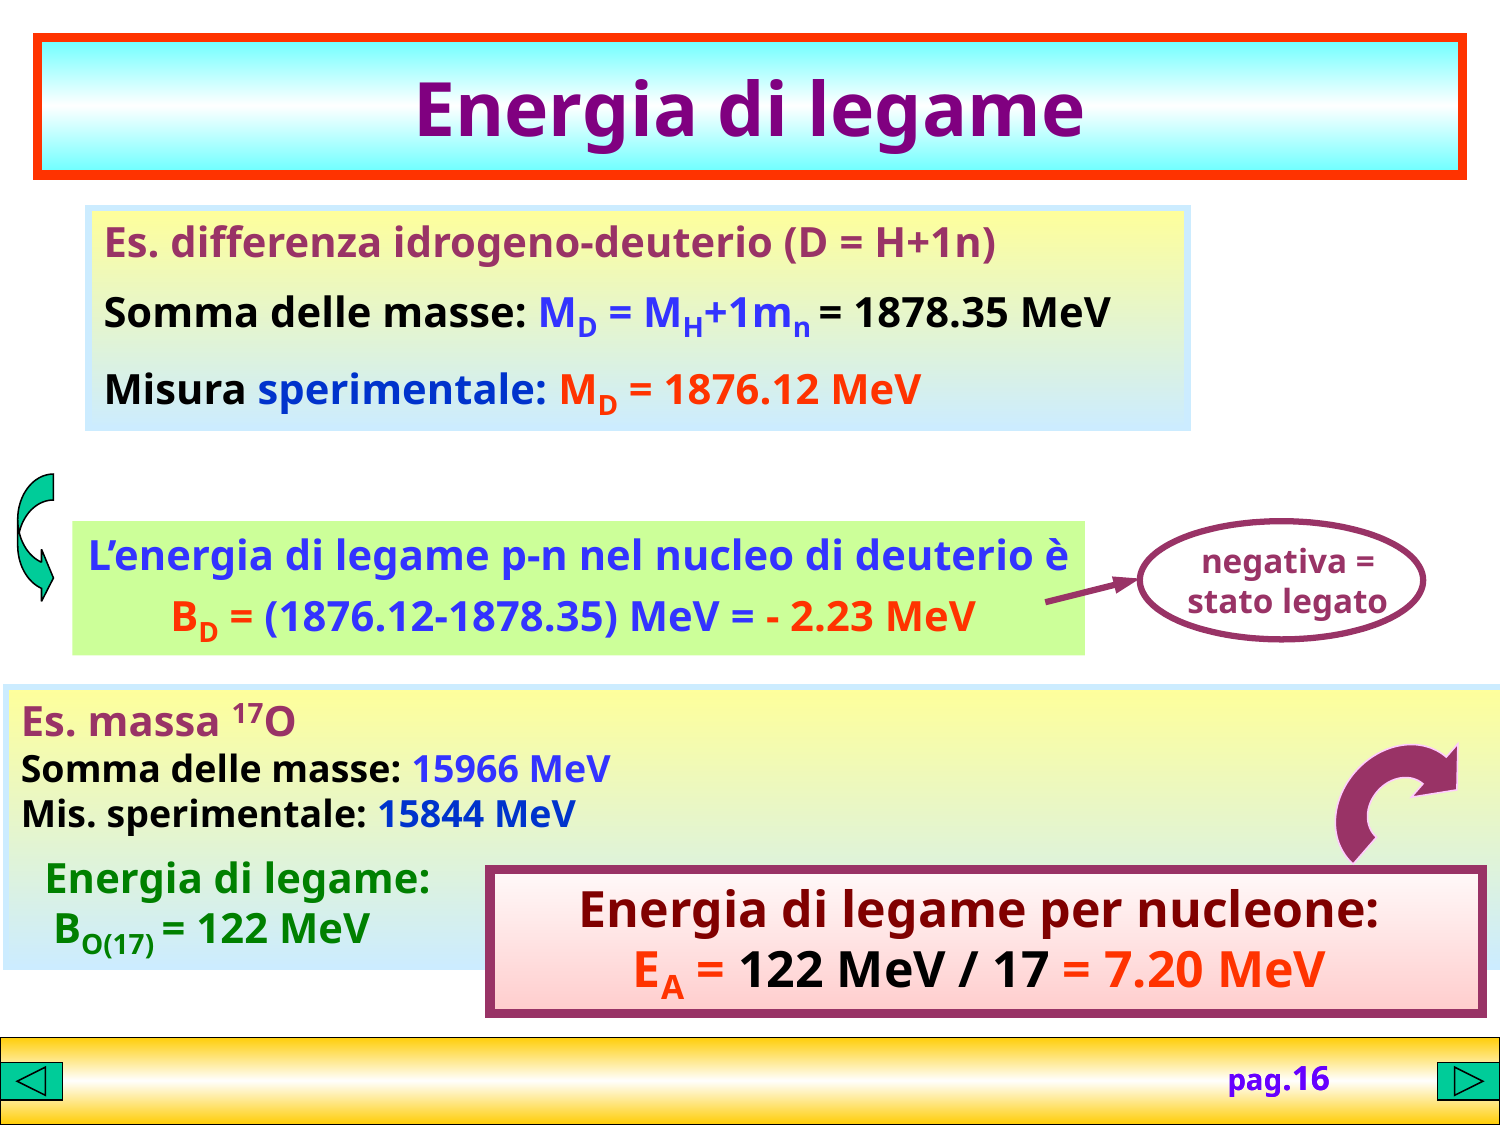

# Energia di legame
Es. differenza idrogeno-deuterio (D = H+1n)
Somma delle masse: MD = MH+1mn = 1878.35 MeV
Misura sperimentale: MD = 1876.12 MeV
L’energia di legame p-n nel nucleo di deuterio è
BD = (1876.12-1878.35) MeV = - 2.23 MeV
negativa =
stato legato
Es. massa 17O
Somma delle masse: 15966 MeV
Mis. sperimentale: 15844 MeV
Energia di legame:
 BO(17) = 122 MeV
Energia di legame per nucleone:
EA = 122 MeV / 17 = 7.20 MeV
pag.
16